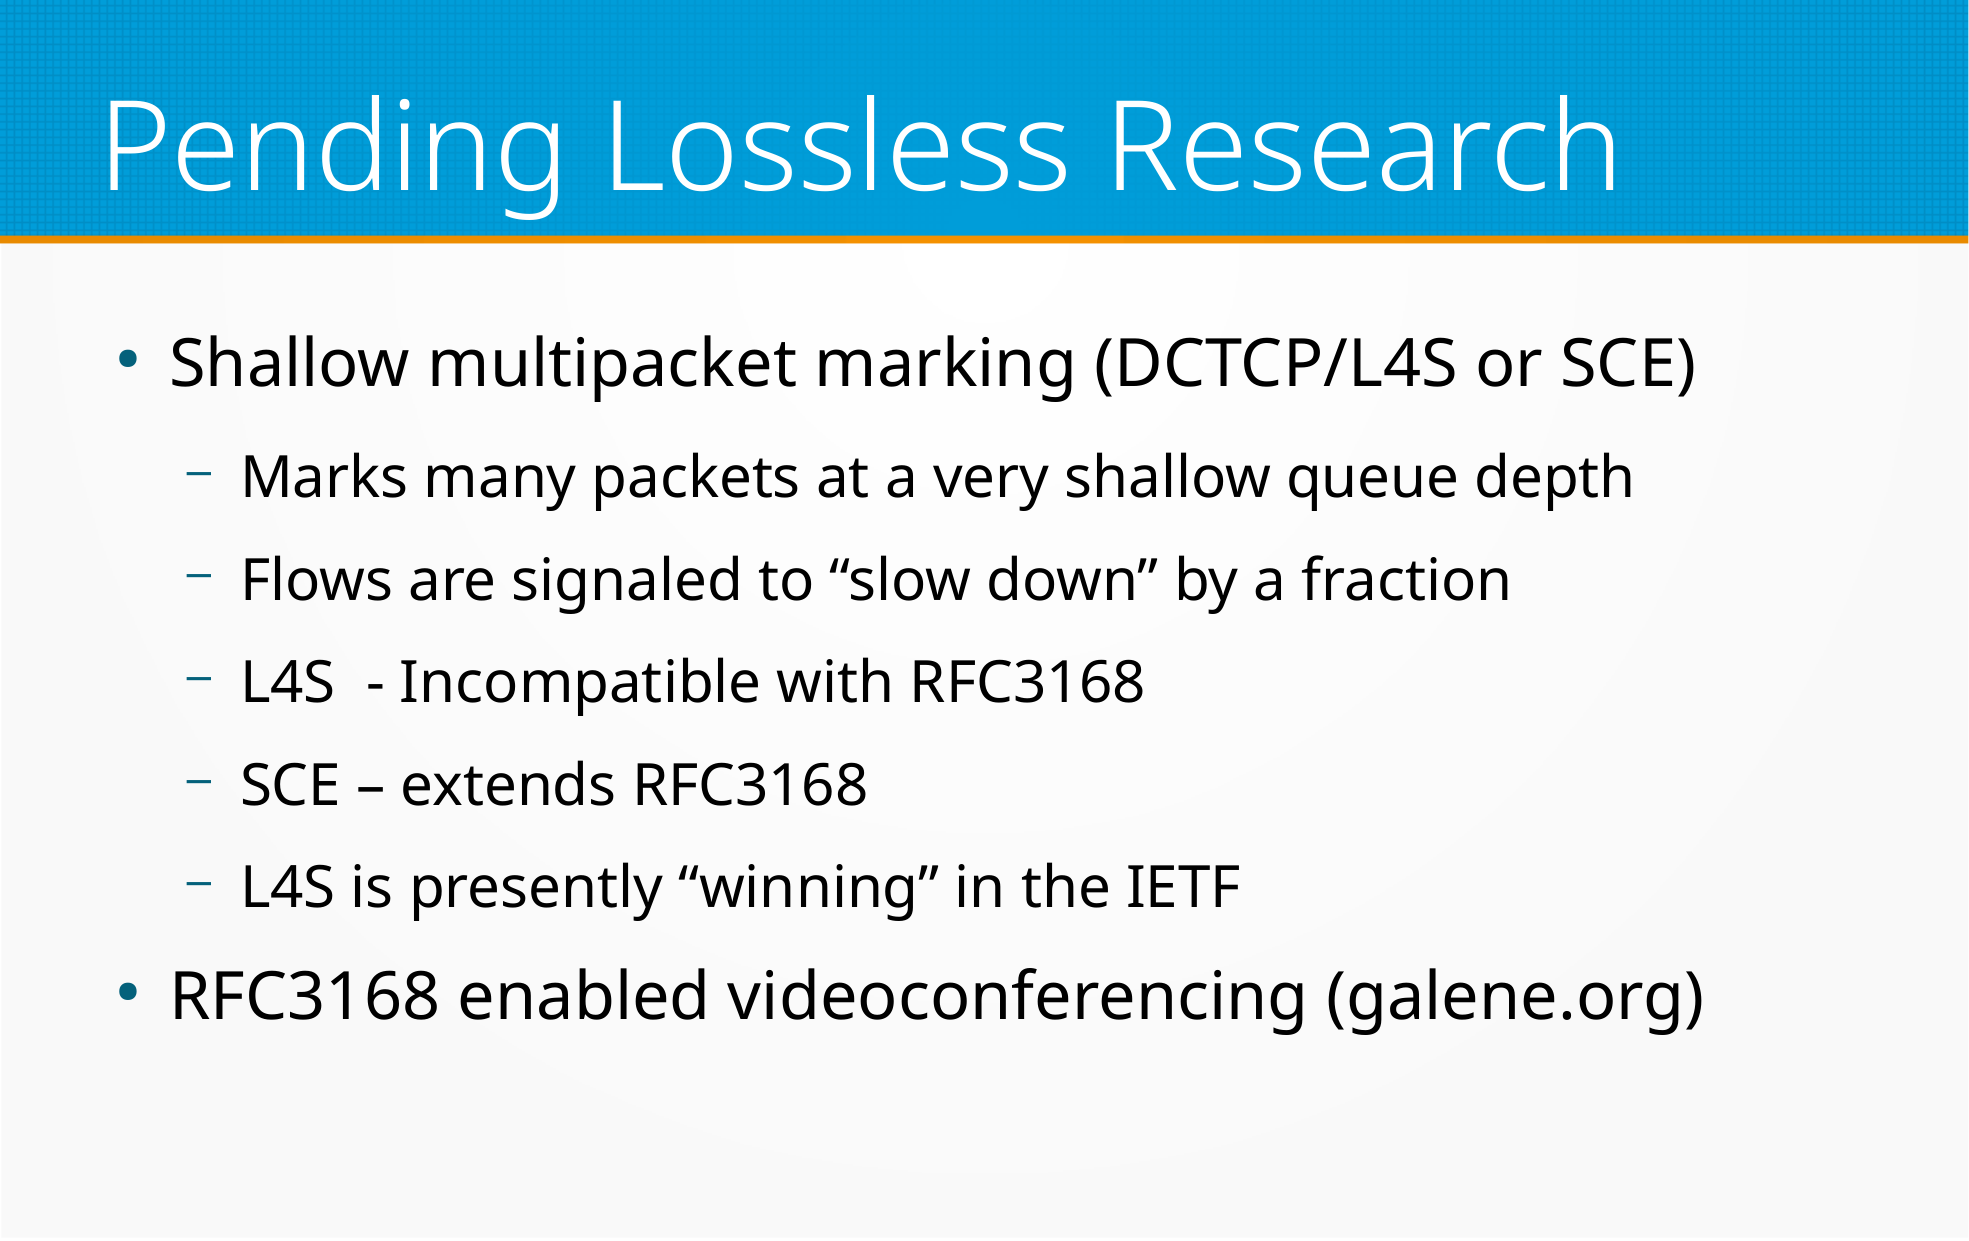

# Pending Lossless Research
Shallow multipacket marking (DCTCP/L4S or SCE)
Marks many packets at a very shallow queue depth
Flows are signaled to “slow down” by a fraction
L4S - Incompatible with RFC3168
SCE – extends RFC3168
L4S is presently “winning” in the IETF
RFC3168 enabled videoconferencing (galene.org)